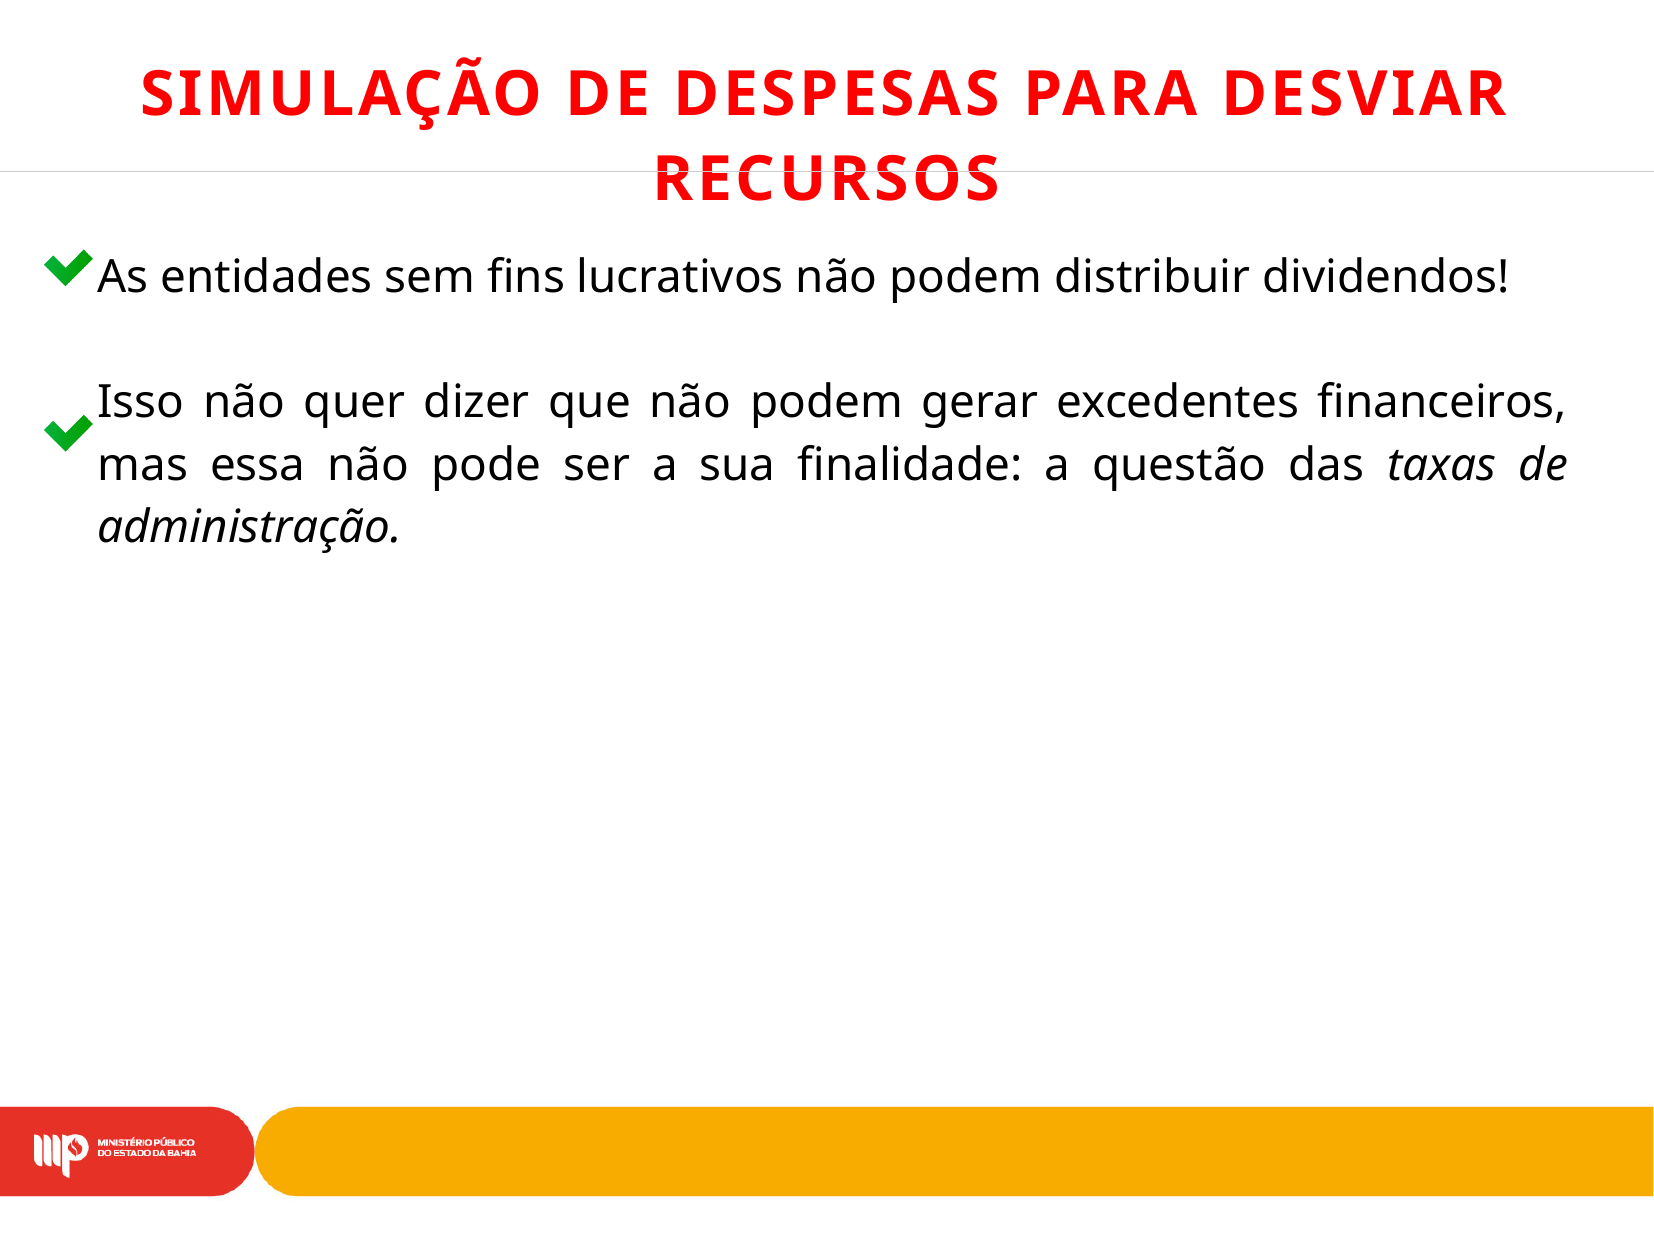

SIMULAÇÃO DE DESPESAS PARA DESVIAR RECURSOS
As entidades sem fins lucrativos não podem distribuir dividendos!
Isso não quer dizer que não podem gerar excedentes financeiros, mas essa não pode ser a sua finalidade: a questão das taxas de administração.